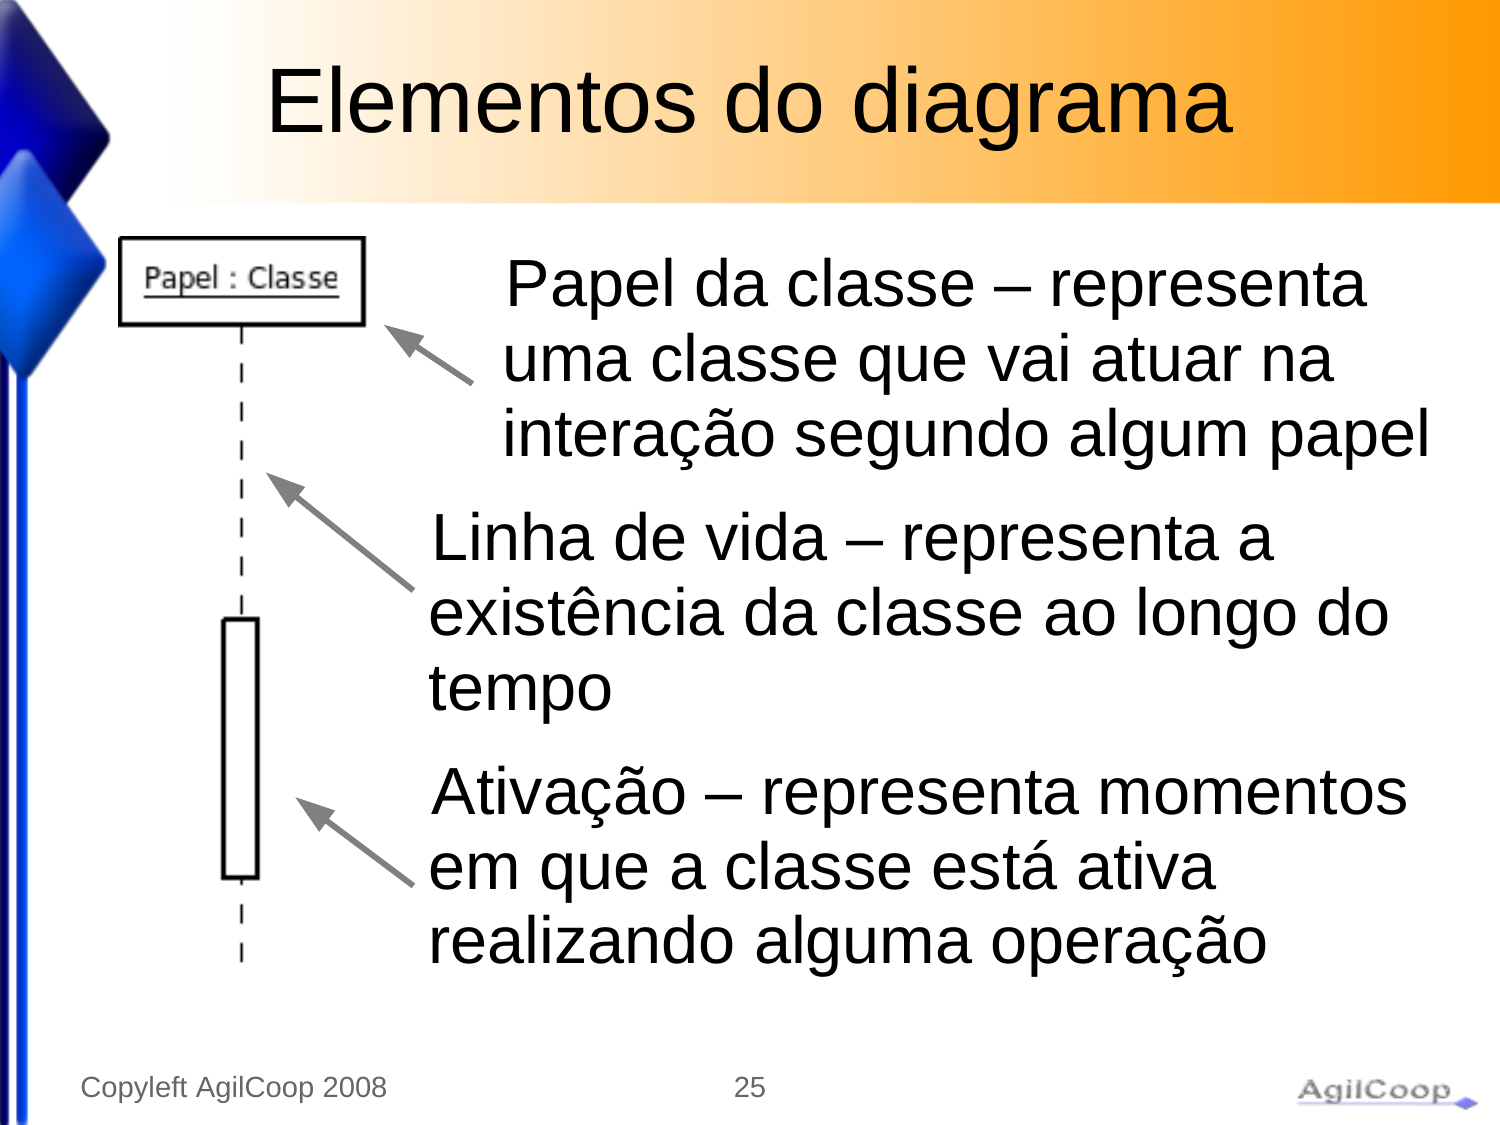

# Elementos do diagrama
 Papel da classe – representa
 uma classe que vai atuar na
 interação segundo algum papel
 Linha de vida – representa a
 existência da classe ao longo do
 tempo
 Ativação – representa momentos
 em que a classe está ativa
 realizando alguma operação
Copyleft AgilCoop 2008
25